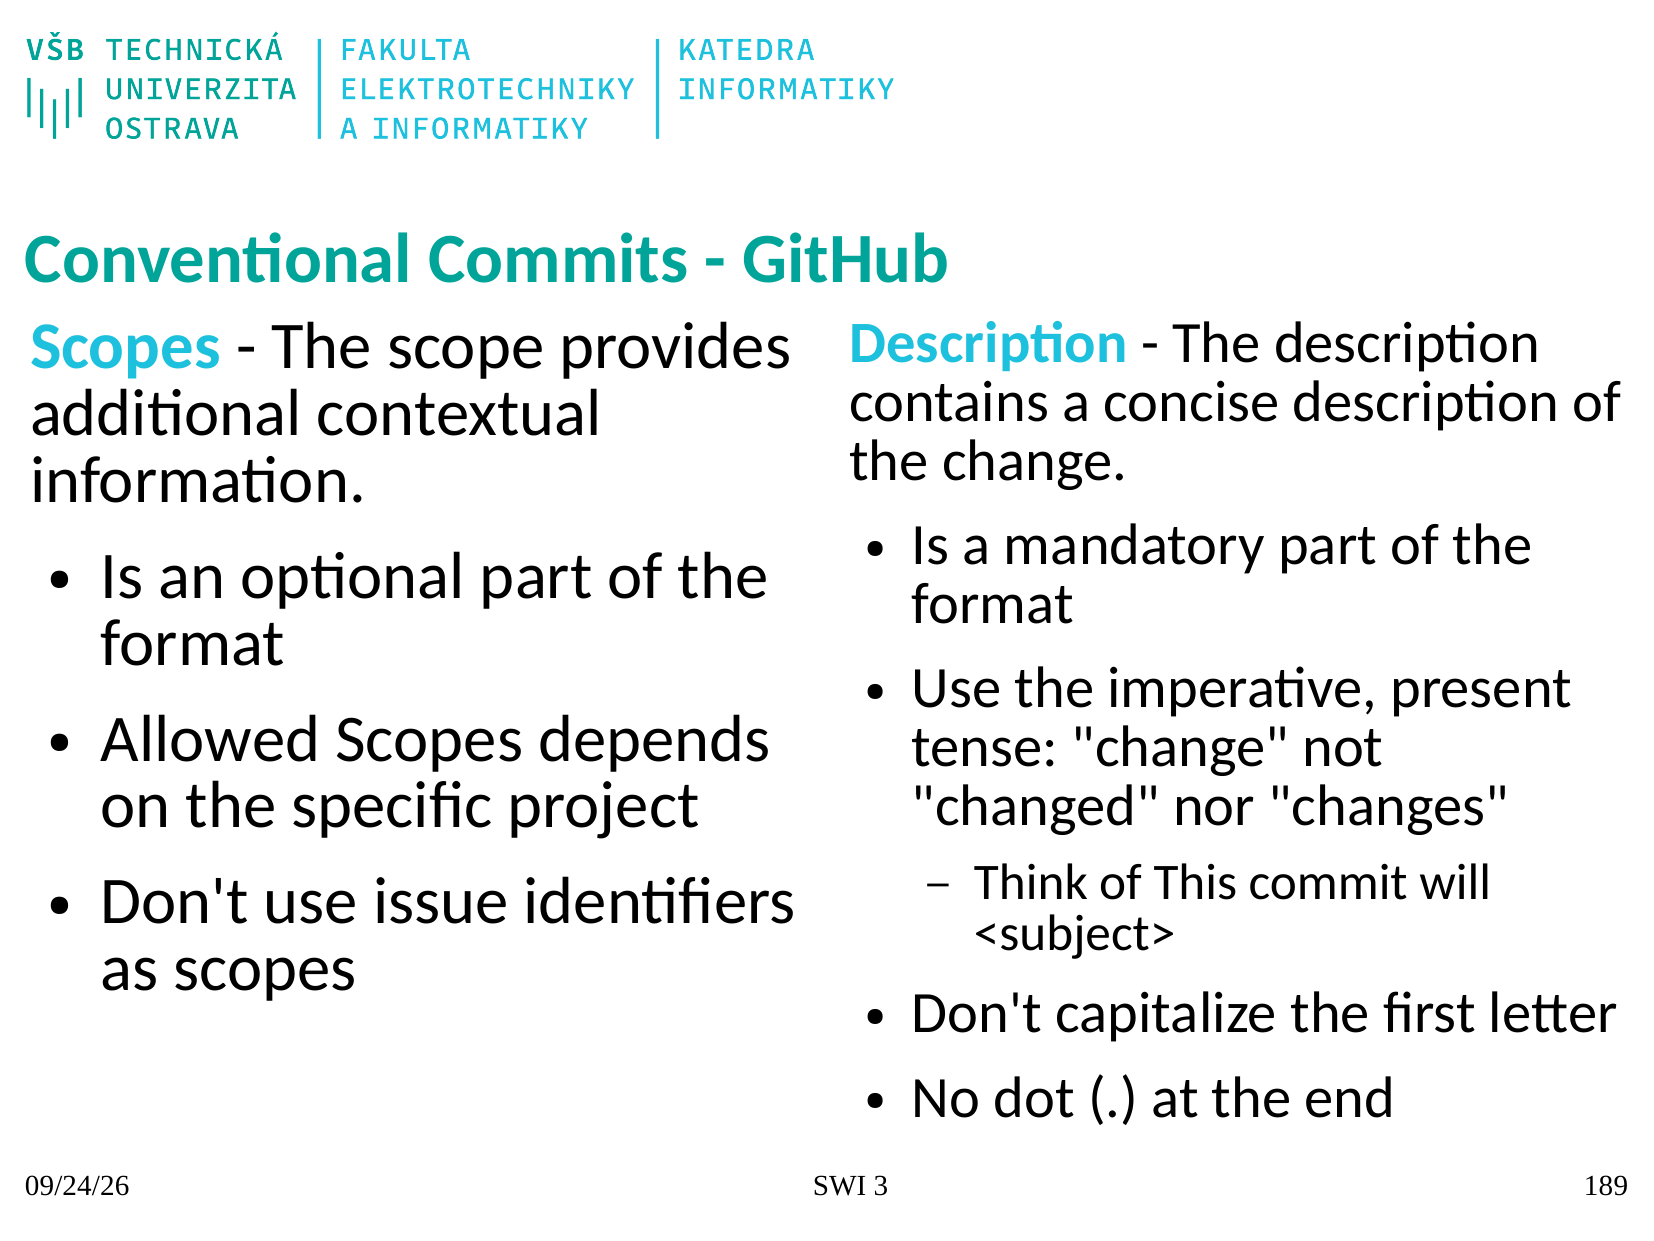

# Conventional Commits - GitHub
Scopes - The scope provides additional contextual information.
Is an optional part of the format
Allowed Scopes depends on the specific project
Don't use issue identifiers as scopes
Description - The description contains a concise description of the change.
Is a mandatory part of the format
Use the imperative, present tense: "change" not "changed" nor "changes"
Think of This commit will <subject>
Don't capitalize the first letter
No dot (.) at the end
SWI 3
189